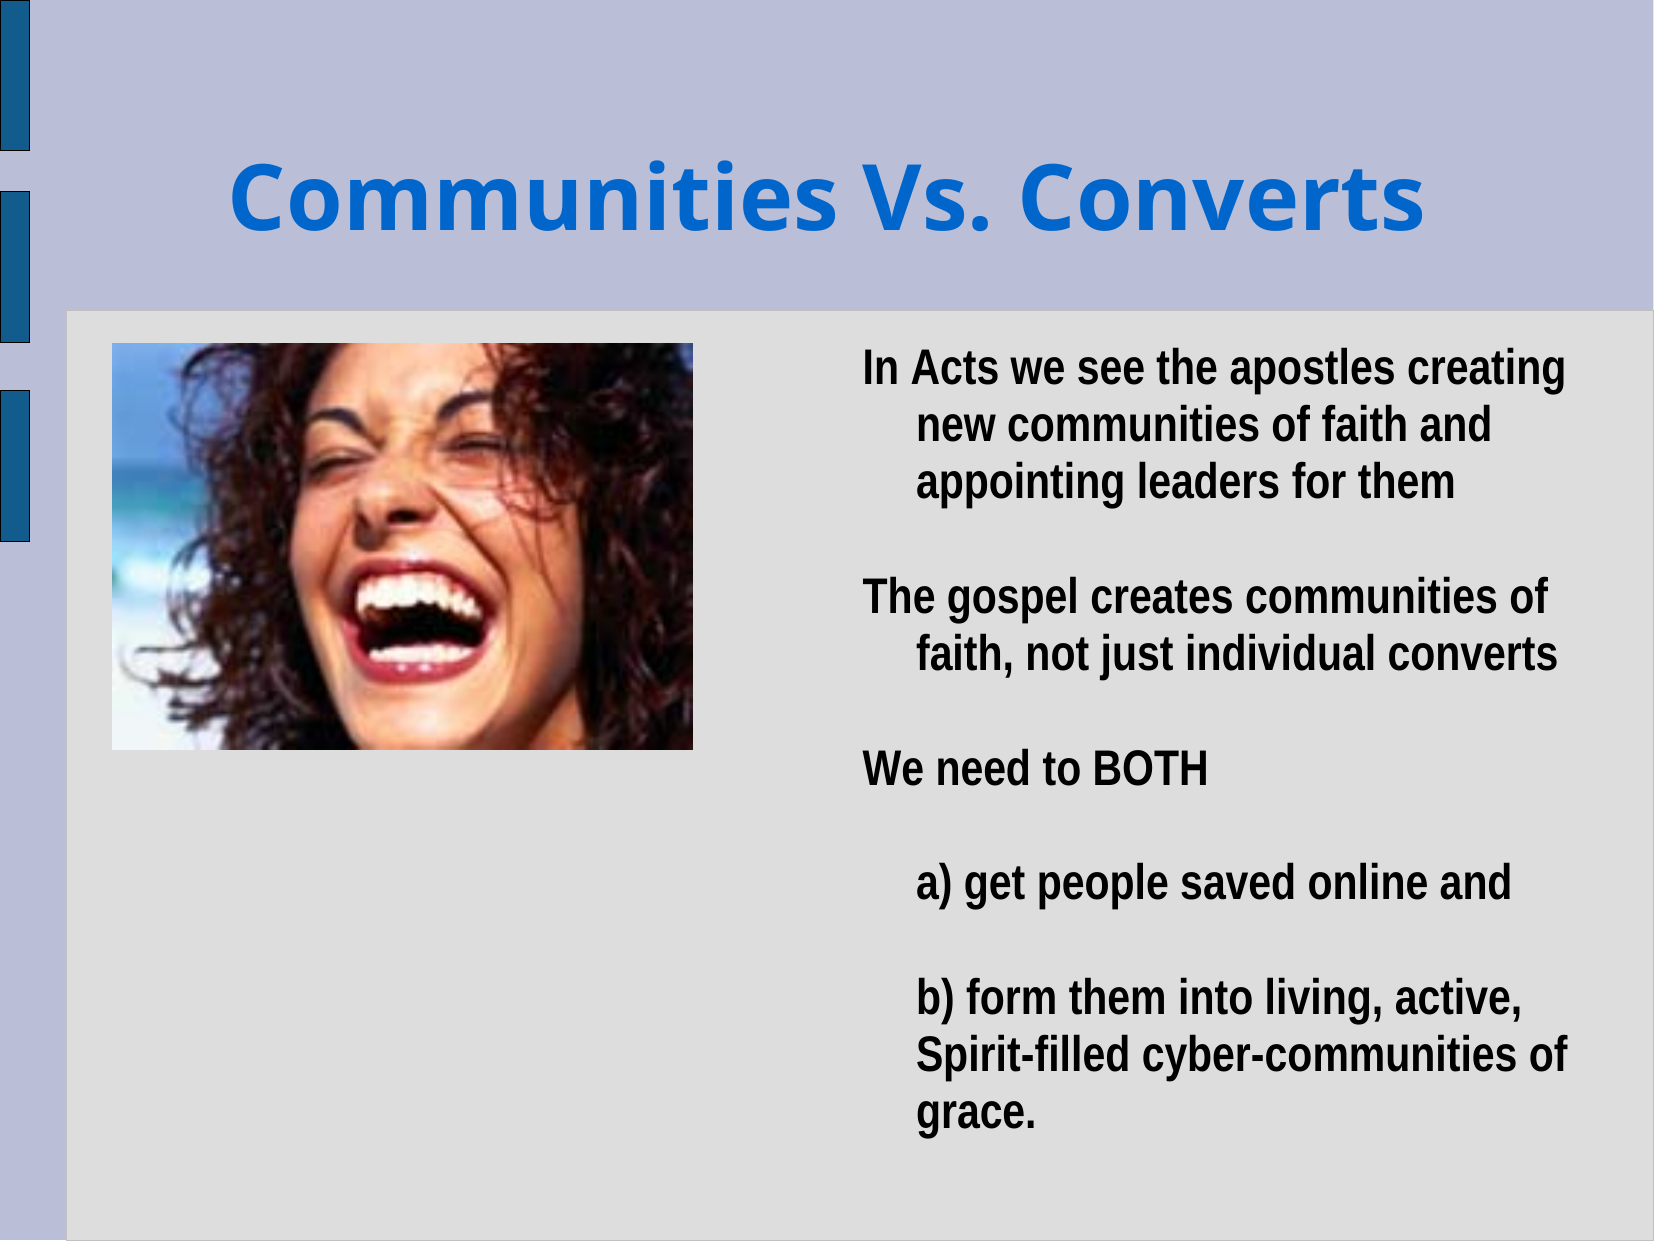

# Communities Vs. Converts
In Acts we see the apostles creating new communities of faith and appointing leaders for them
The gospel creates communities of faith, not just individual converts
We need to BOTH
a) get people saved online and
b) form them into living, active, Spirit-filled cyber-communities of grace.